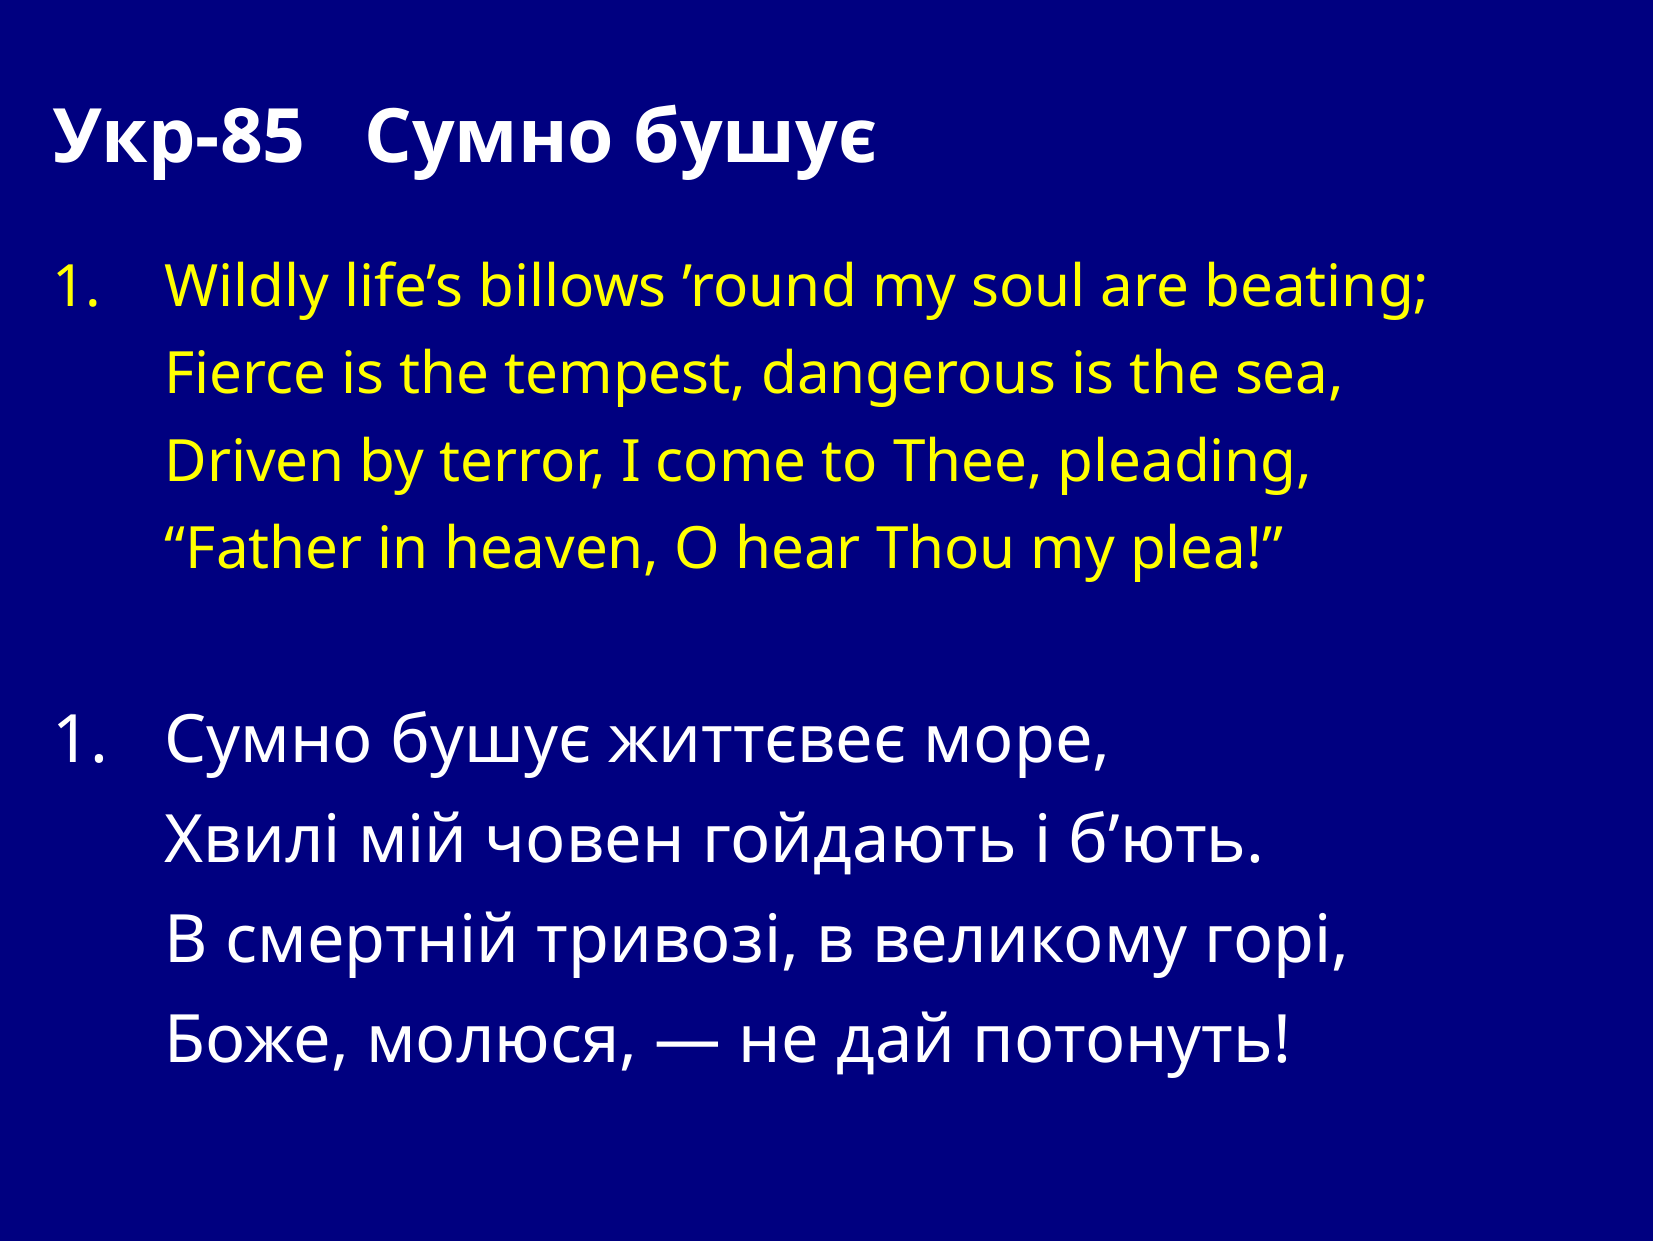

Укр-85 Сумно бушує
1.	Wildly life’s billows ’round my soul are beating;
	Fierce is the tempest, dangerous is the sea,
	Driven by terror, I come to Thee, pleading,
	“Father in heaven, O hear Thou my plea!”
1.	Сумно бушує життєвеє море,
	Хвилі мій човен гойдають і б’ють.
	В смертній тривозі, в великому горі,
	Боже, молюся, ― не дай потонуть!